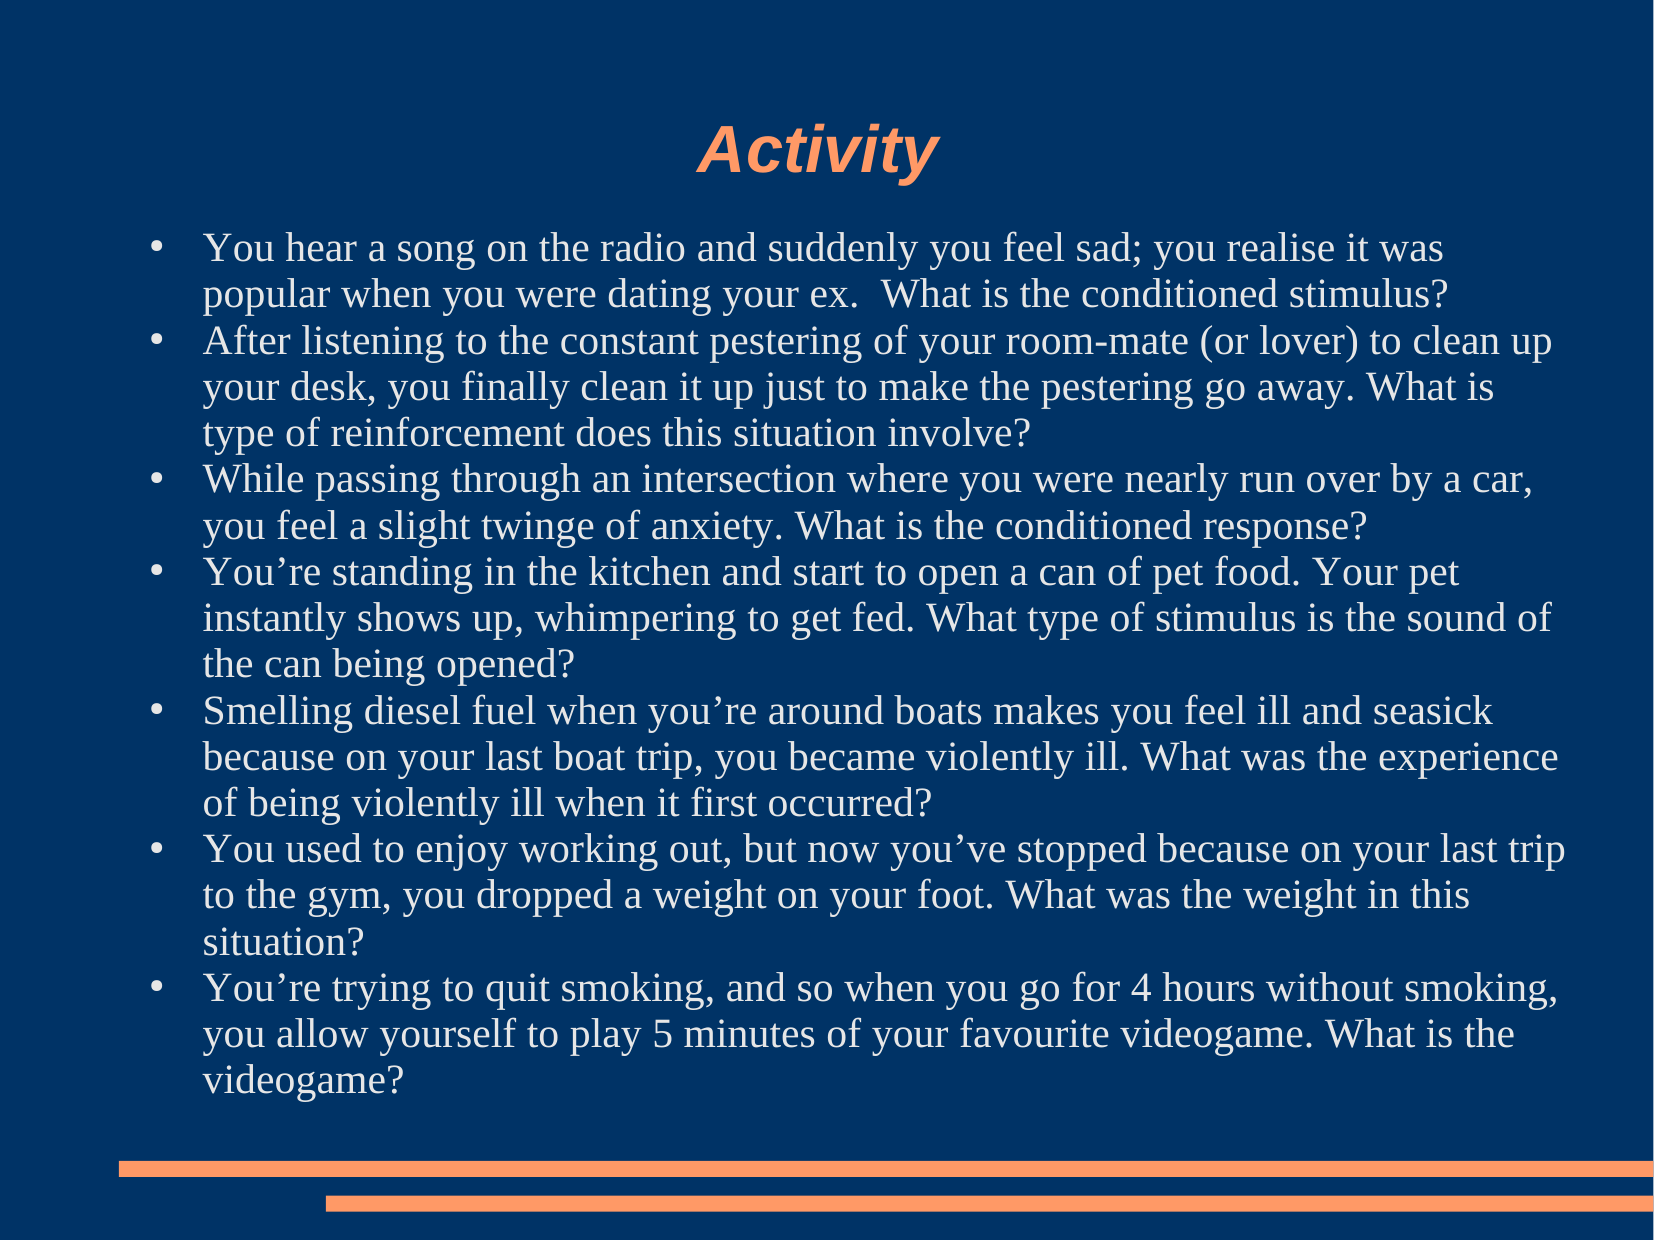

# Activity
You hear a song on the radio and suddenly you feel sad; you realise it was popular when you were dating your ex. What is the conditioned stimulus?
After listening to the constant pestering of your room-mate (or lover) to clean up your desk, you finally clean it up just to make the pestering go away. What is type of reinforcement does this situation involve?
While passing through an intersection where you were nearly run over by a car, you feel a slight twinge of anxiety. What is the conditioned response?
You’re standing in the kitchen and start to open a can of pet food. Your pet instantly shows up, whimpering to get fed. What type of stimulus is the sound of the can being opened?
Smelling diesel fuel when you’re around boats makes you feel ill and seasick because on your last boat trip, you became violently ill. What was the experience of being violently ill when it first occurred?
You used to enjoy working out, but now you’ve stopped because on your last trip to the gym, you dropped a weight on your foot. What was the weight in this situation?
You’re trying to quit smoking, and so when you go for 4 hours without smoking, you allow yourself to play 5 minutes of your favourite videogame. What is the videogame?